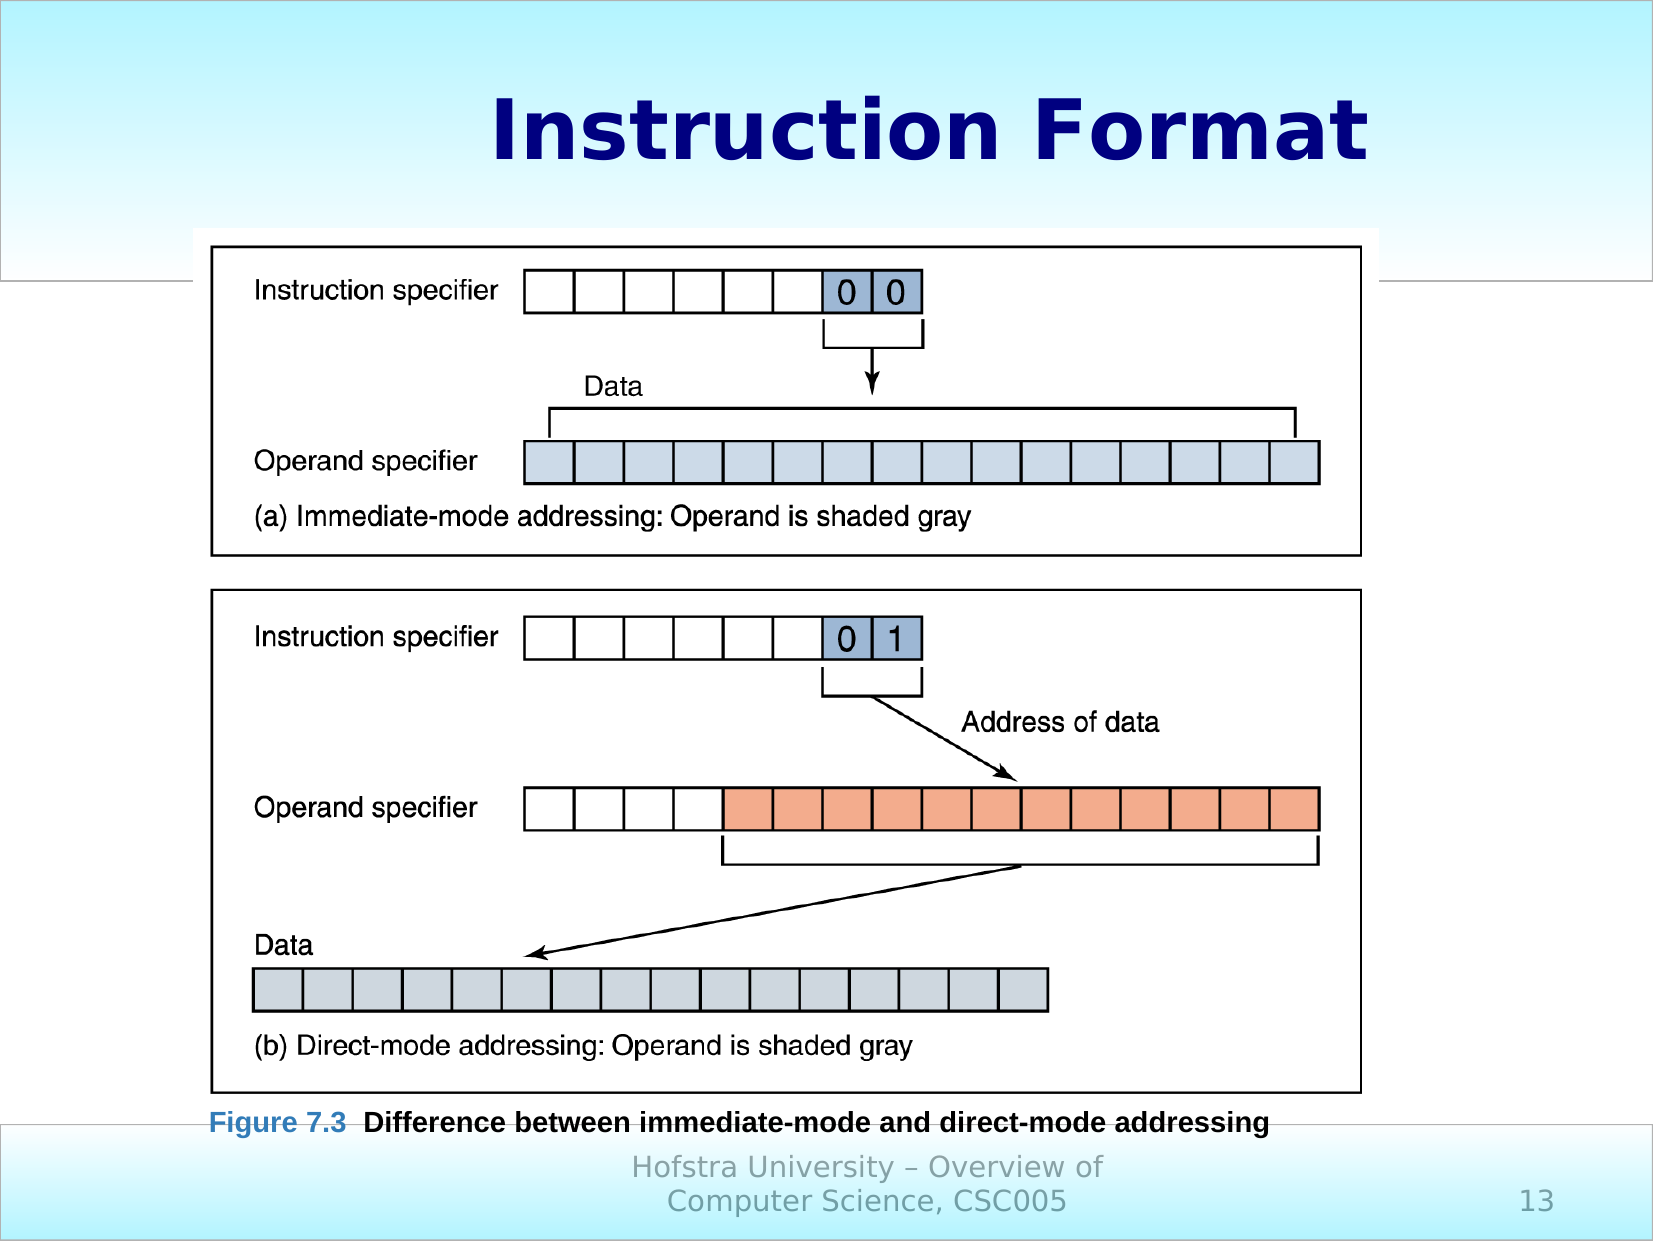

# Instruction Format
Figure 7.3 Difference between immediate-mode and direct-mode addressing
13